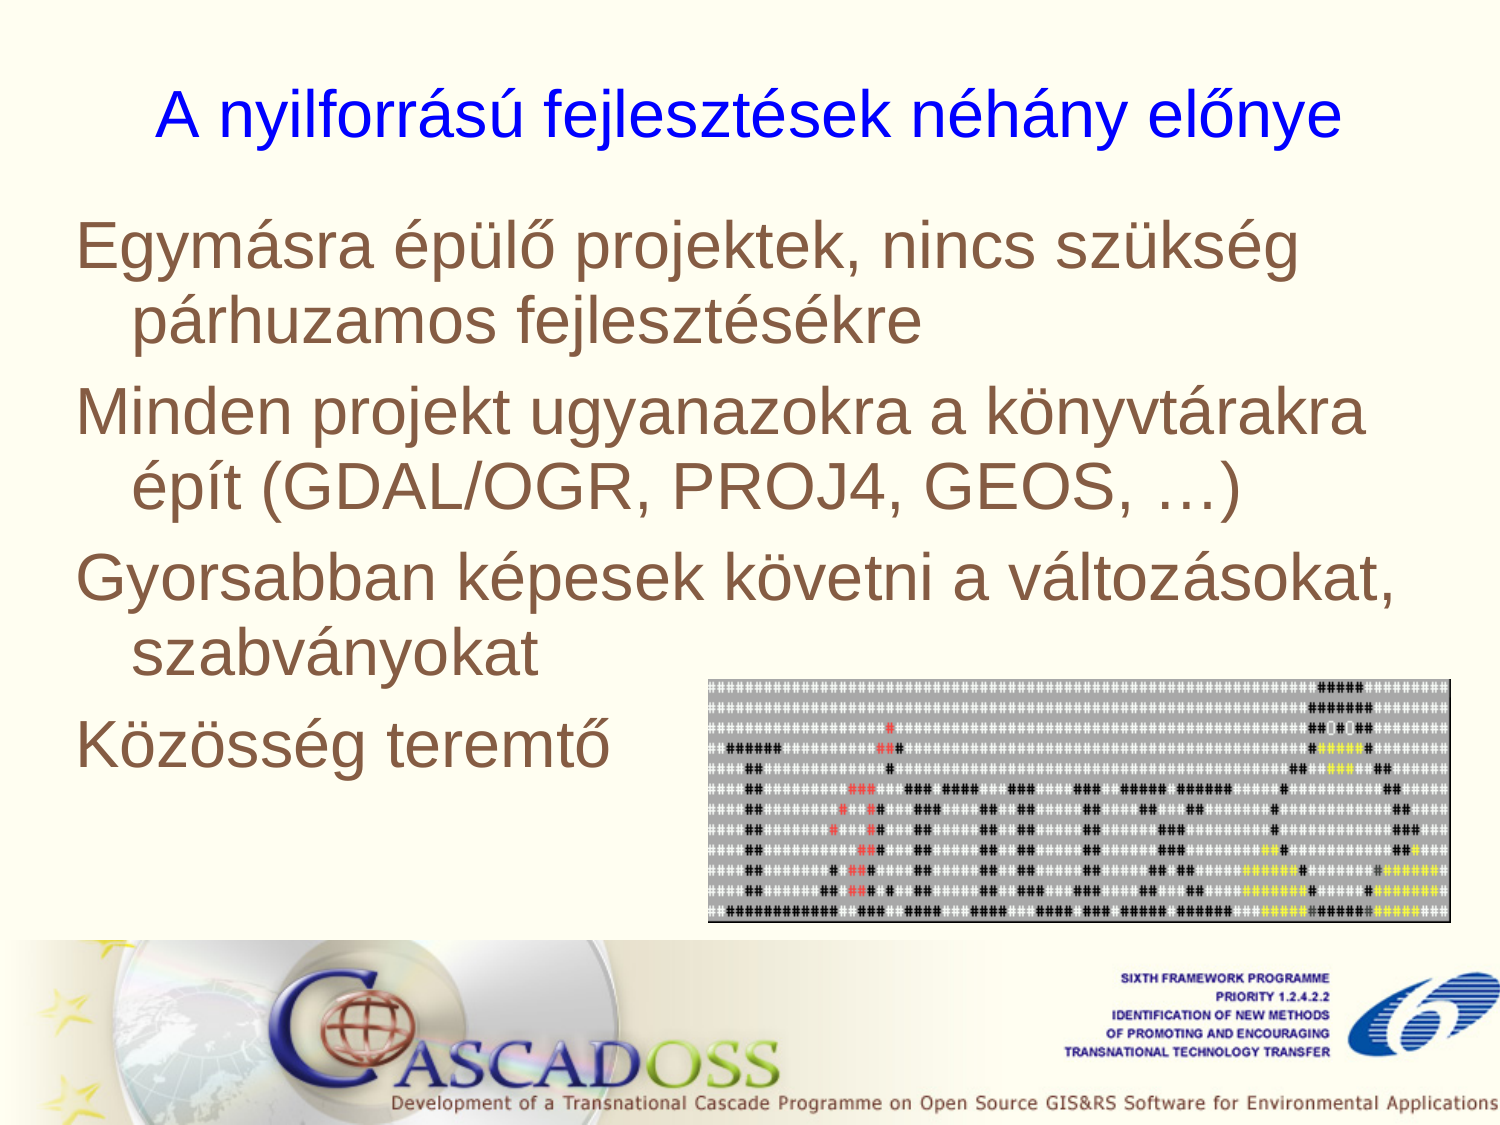

# A nyilforrású fejlesztések néhány előnye
Egymásra épülő projektek, nincs szükség párhuzamos fejlesztésékre
Minden projekt ugyanazokra a könyvtárakra épít (GDAL/OGR, PROJ4, GEOS, …)
Gyorsabban képesek követni a változásokat, szabványokat
Közösség teremtő